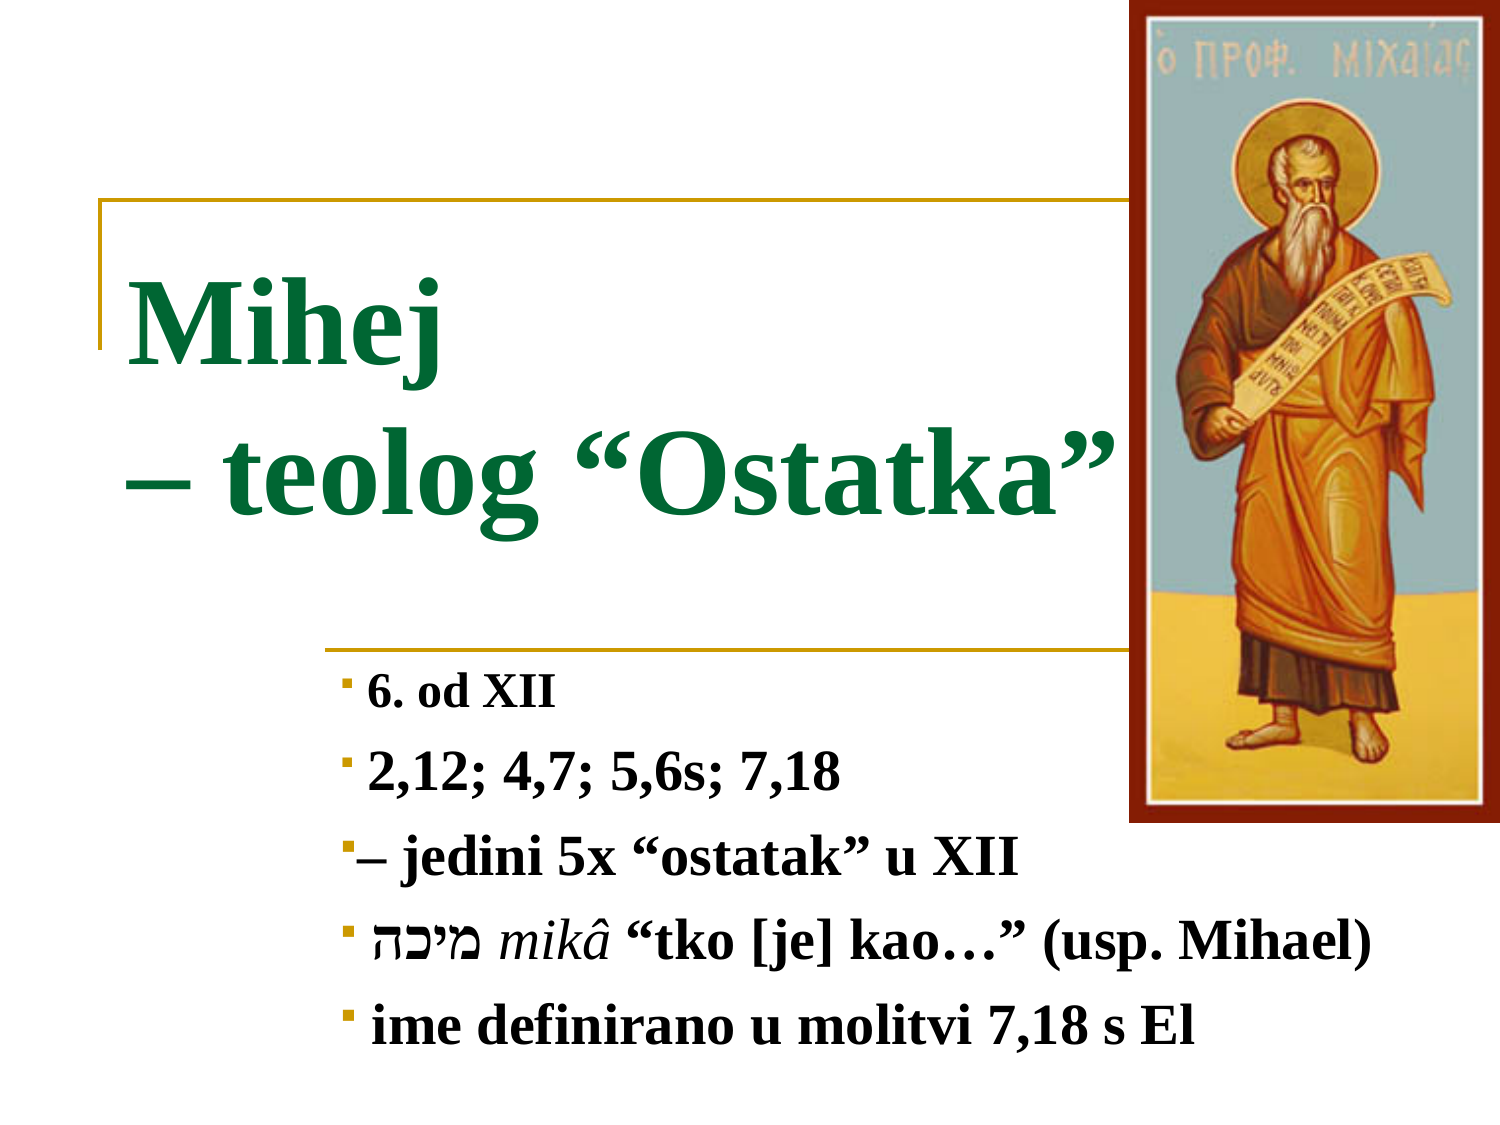

# Mihej – teolog “Ostatka”
 6. od XII
 2,12; 4,7; 5,6s; 7,18
– jedini 5x “ostatak” u XII
 מיכה mikâ “tko [je] kao…” (usp. Mihael)
 ime definirano u molitvi 7,18 s El